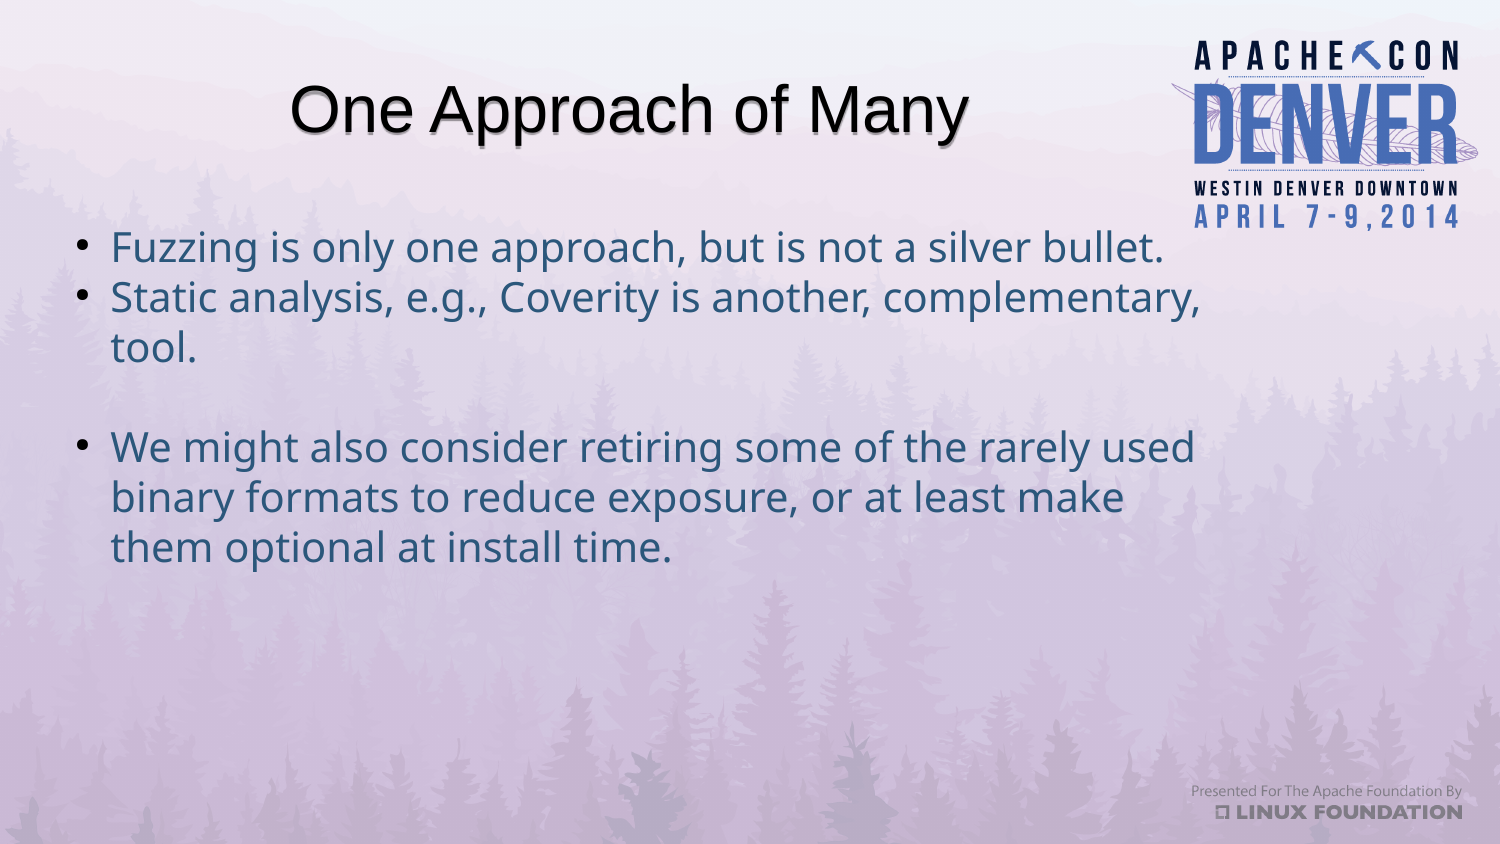

# One Approach of Many
Fuzzing is only one approach, but is not a silver bullet.
Static analysis, e.g., Coverity is another, complementary, tool.
We might also consider retiring some of the rarely used binary formats to reduce exposure, or at least make them optional at install time.